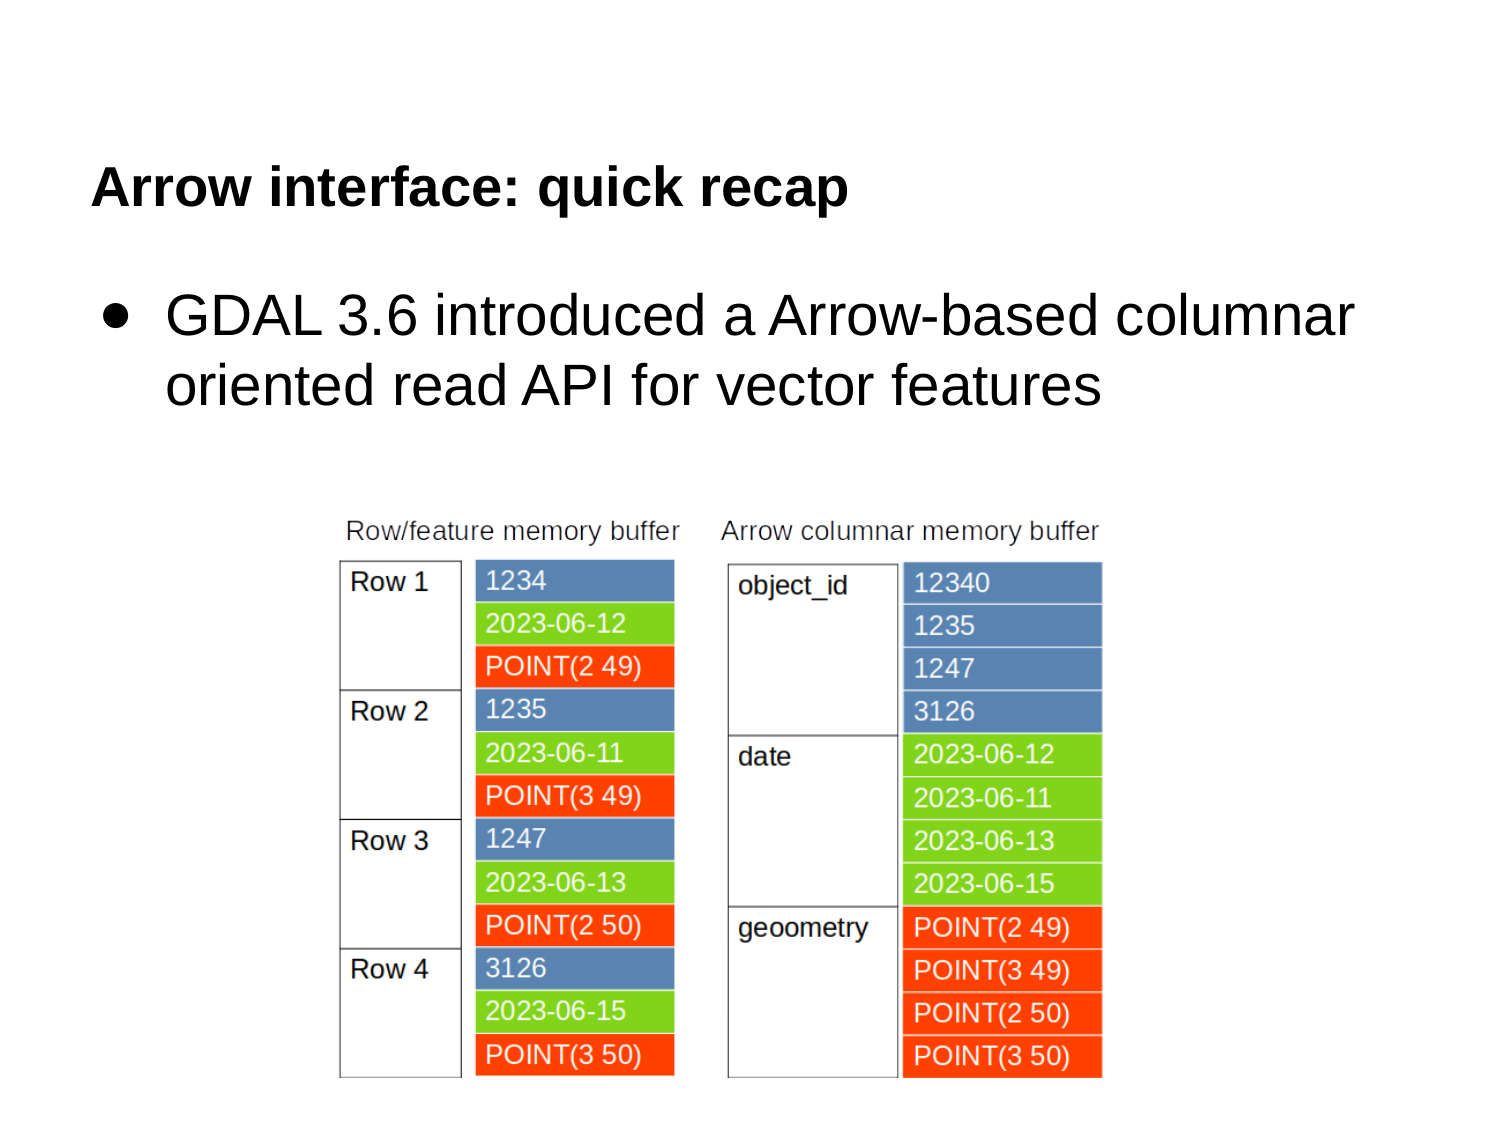

# Arrow interface: quick recap
GDAL 3.6 introduced a Arrow-based columnar oriented read API for vector features